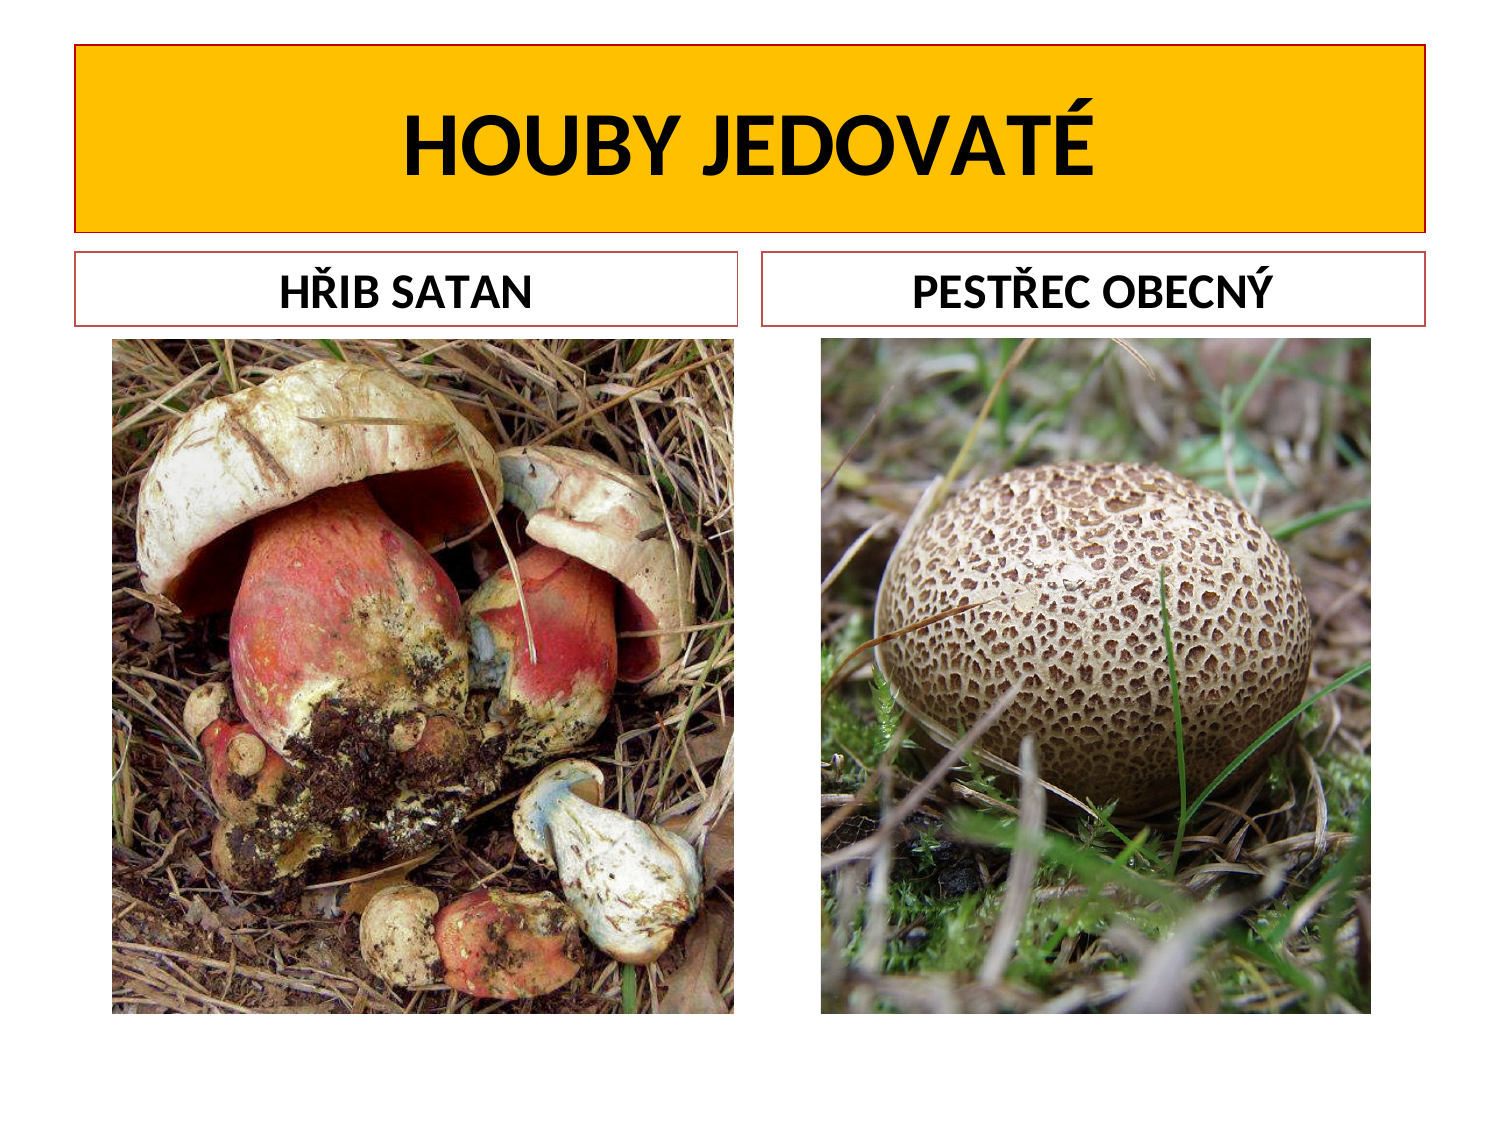

# HOUBY JEDOVATÉ
HŘIB SATAN
PESTŘEC OBECNÝ